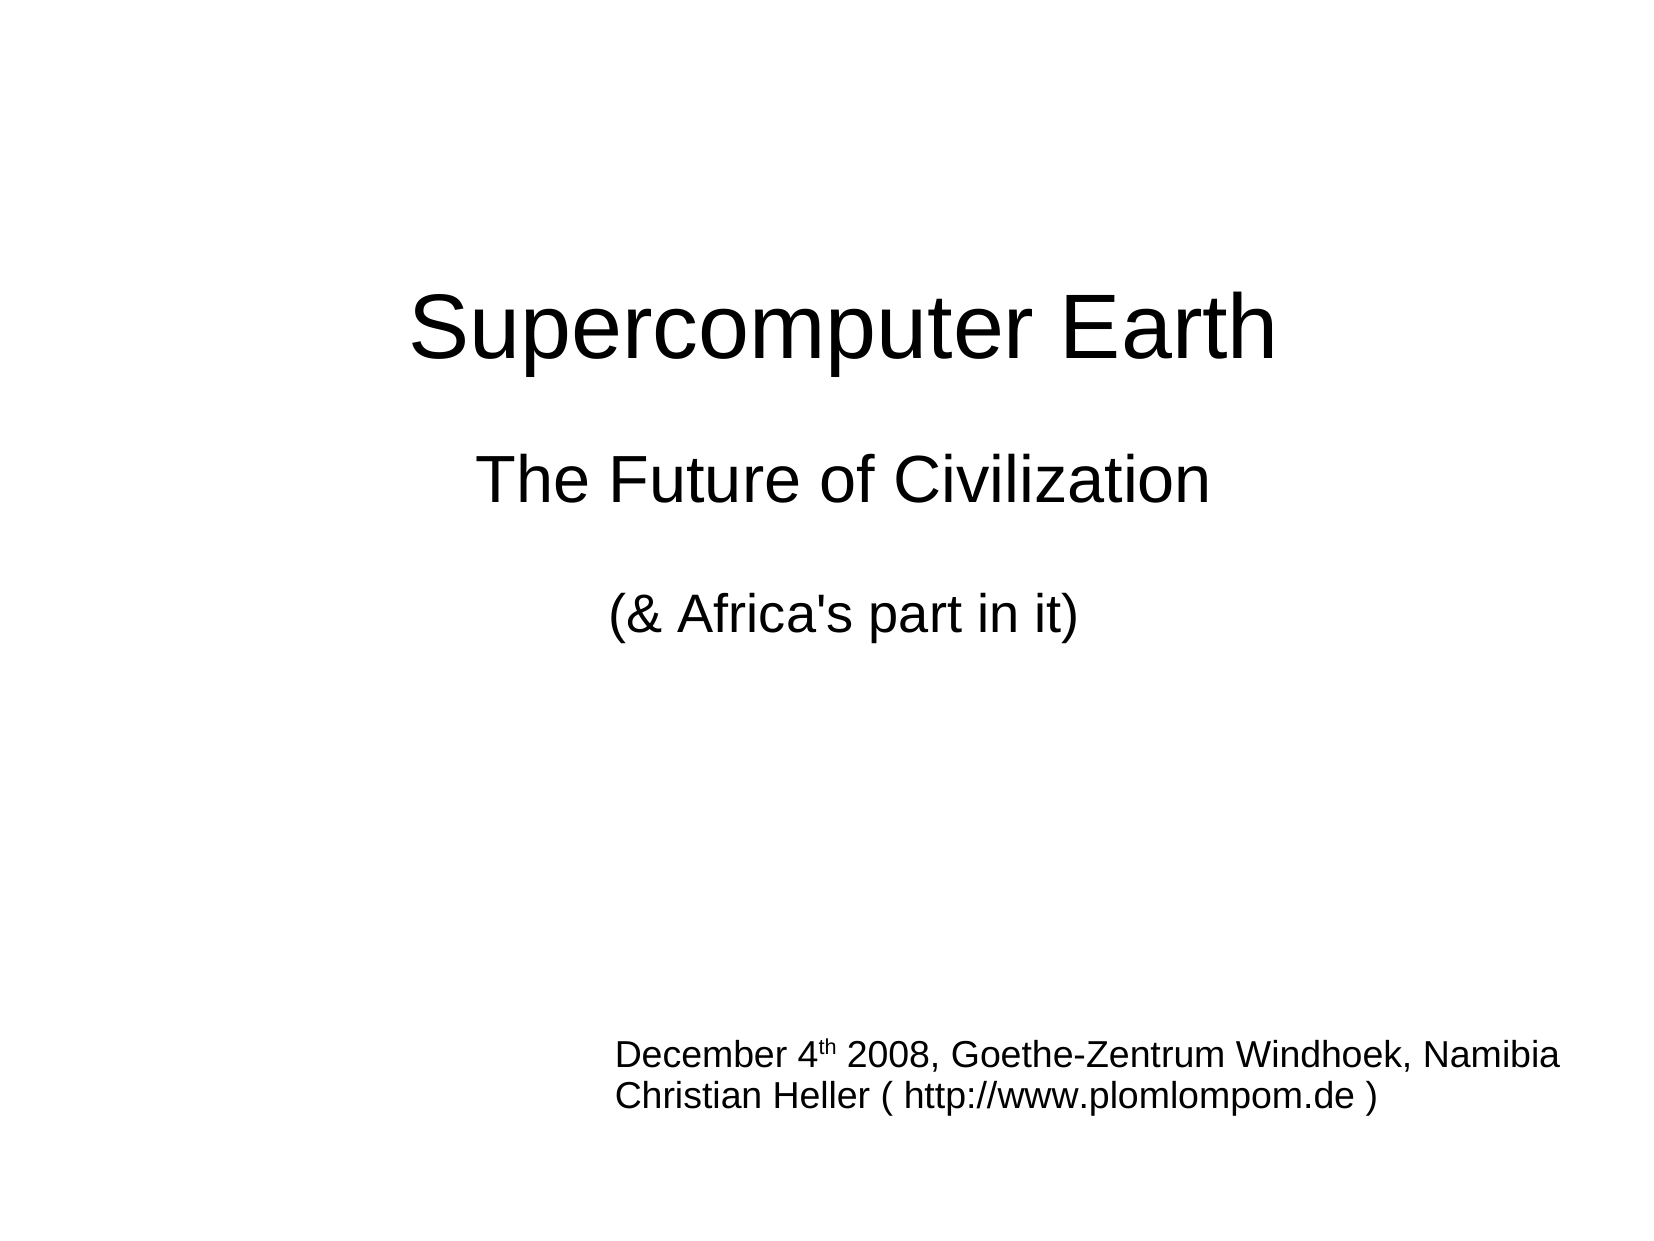

# Supercomputer Earth
The Future of Civilization
(& Africa's part in it)‏
December 4th 2008, Goethe-Zentrum Windhoek, Namibia
Christian Heller ( http://www.plomlompom.de )‏